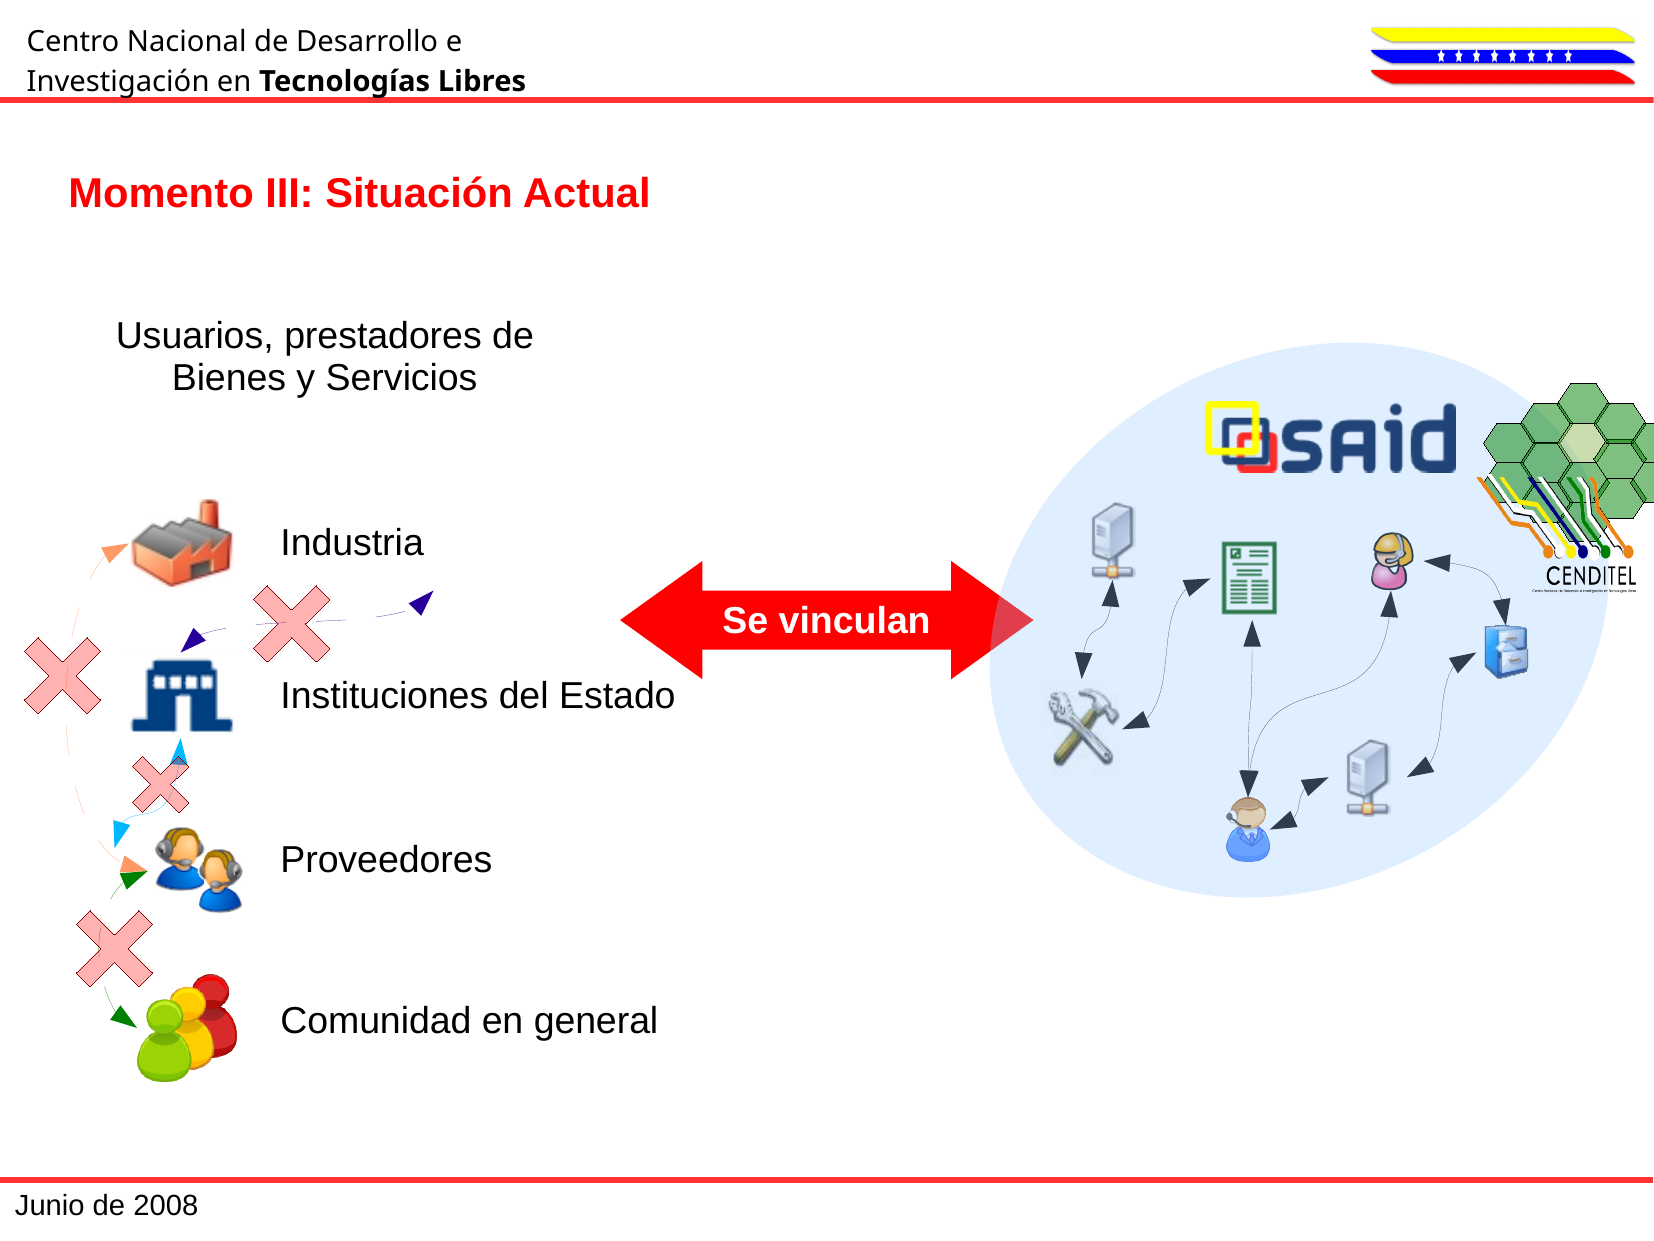

Momento III: Situación Actual
Usuarios, prestadores de Bienes y Servicios
Industria
Instituciones del Estado
Proveedores
Comunidad en general
Se vinculan